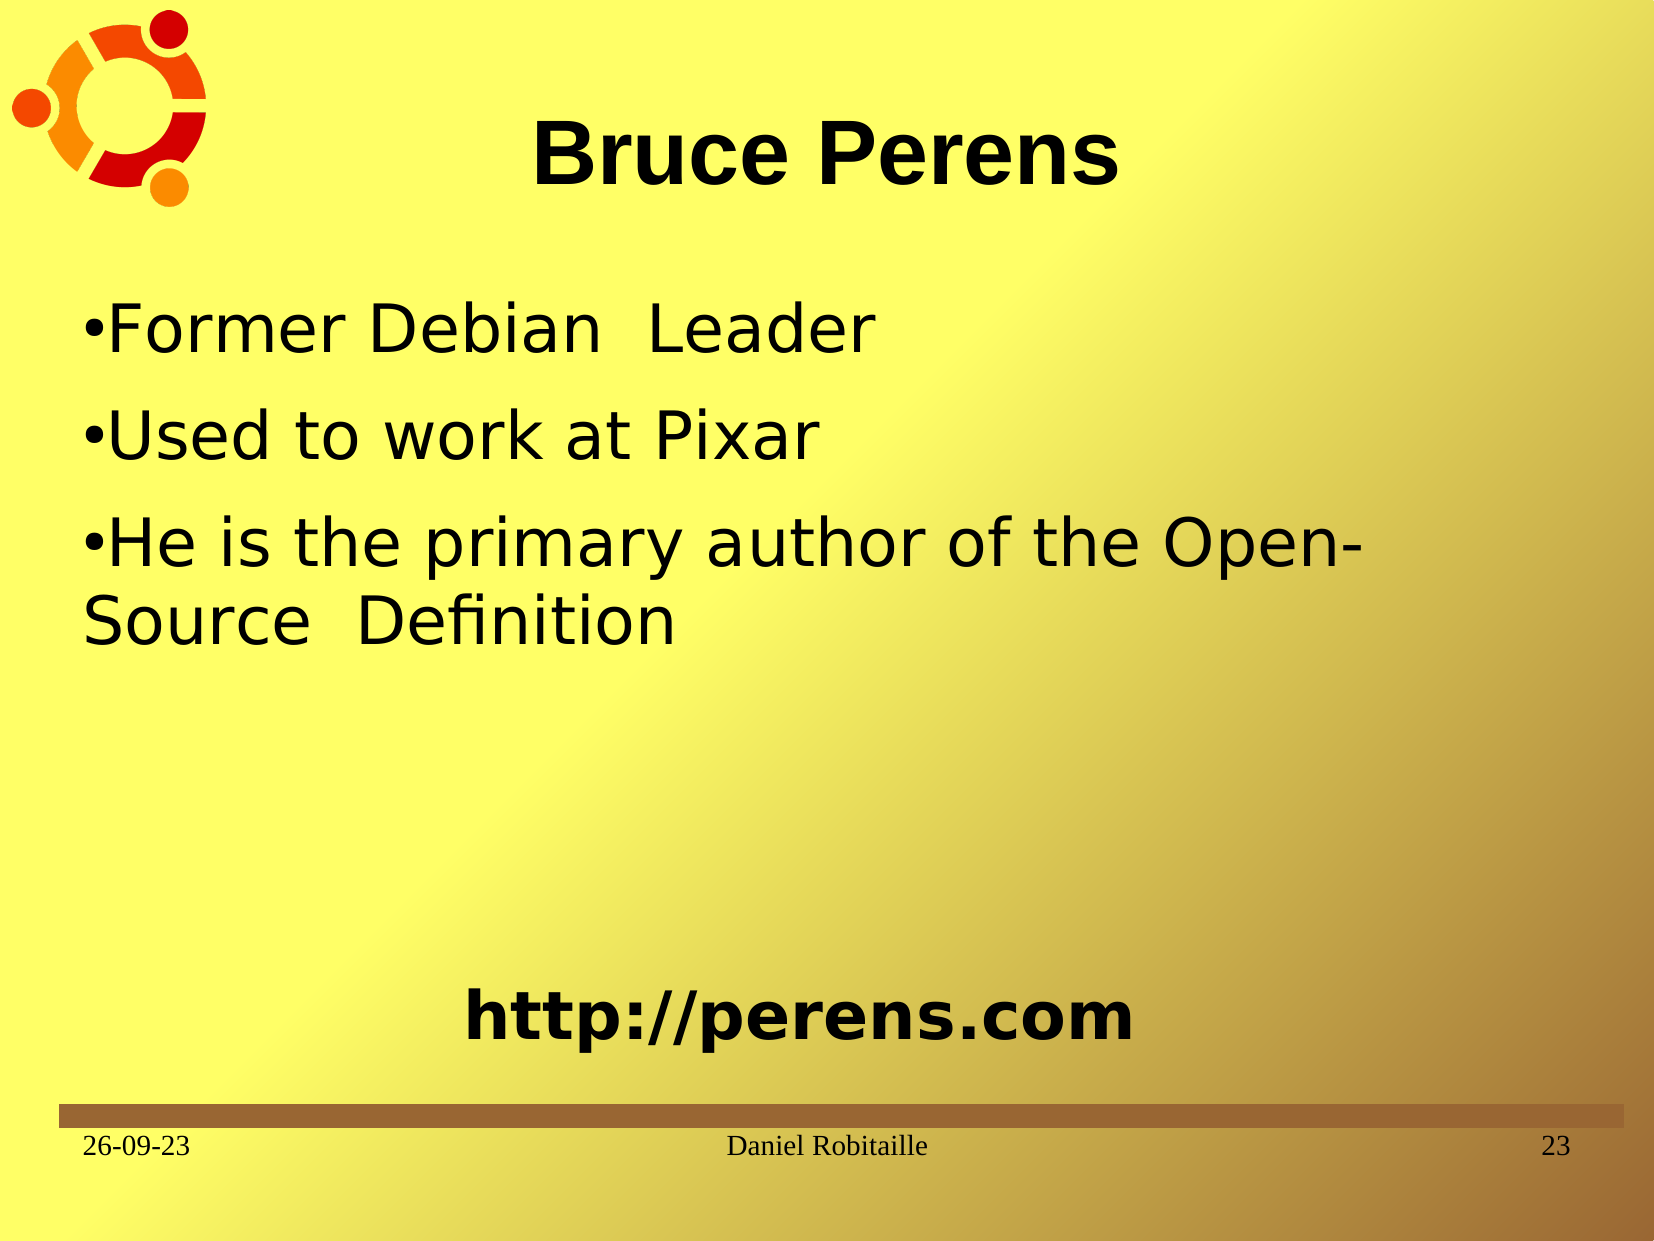

# Bruce Perens
Former Debian Leader
Used to work at Pixar
He is the primary author of the Open-Source Definition
http://perens.com
Daniel Robitaille
23